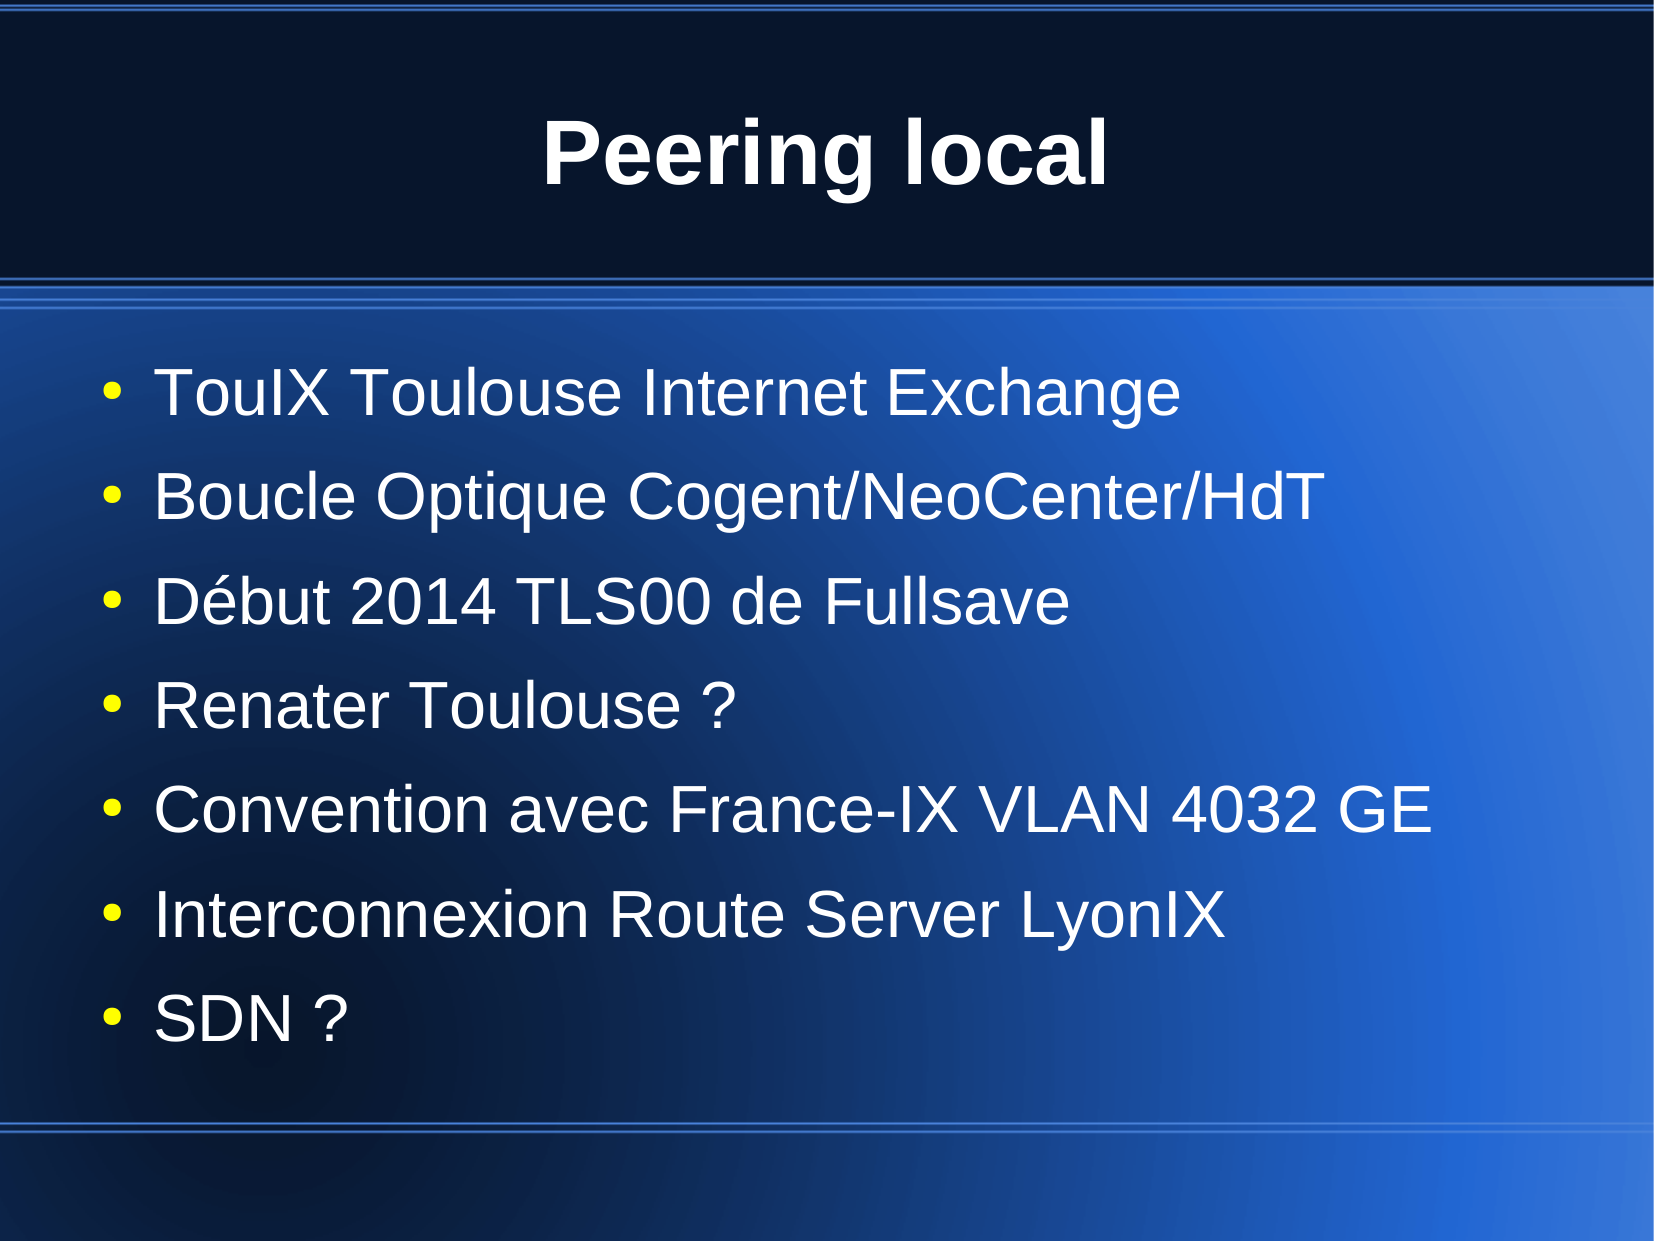

# Peering local
TouIX Toulouse Internet Exchange
Boucle Optique Cogent/NeoCenter/HdT
Début 2014 TLS00 de Fullsave
Renater Toulouse ?
Convention avec France-IX VLAN 4032 GE
Interconnexion Route Server LyonIX
SDN ?